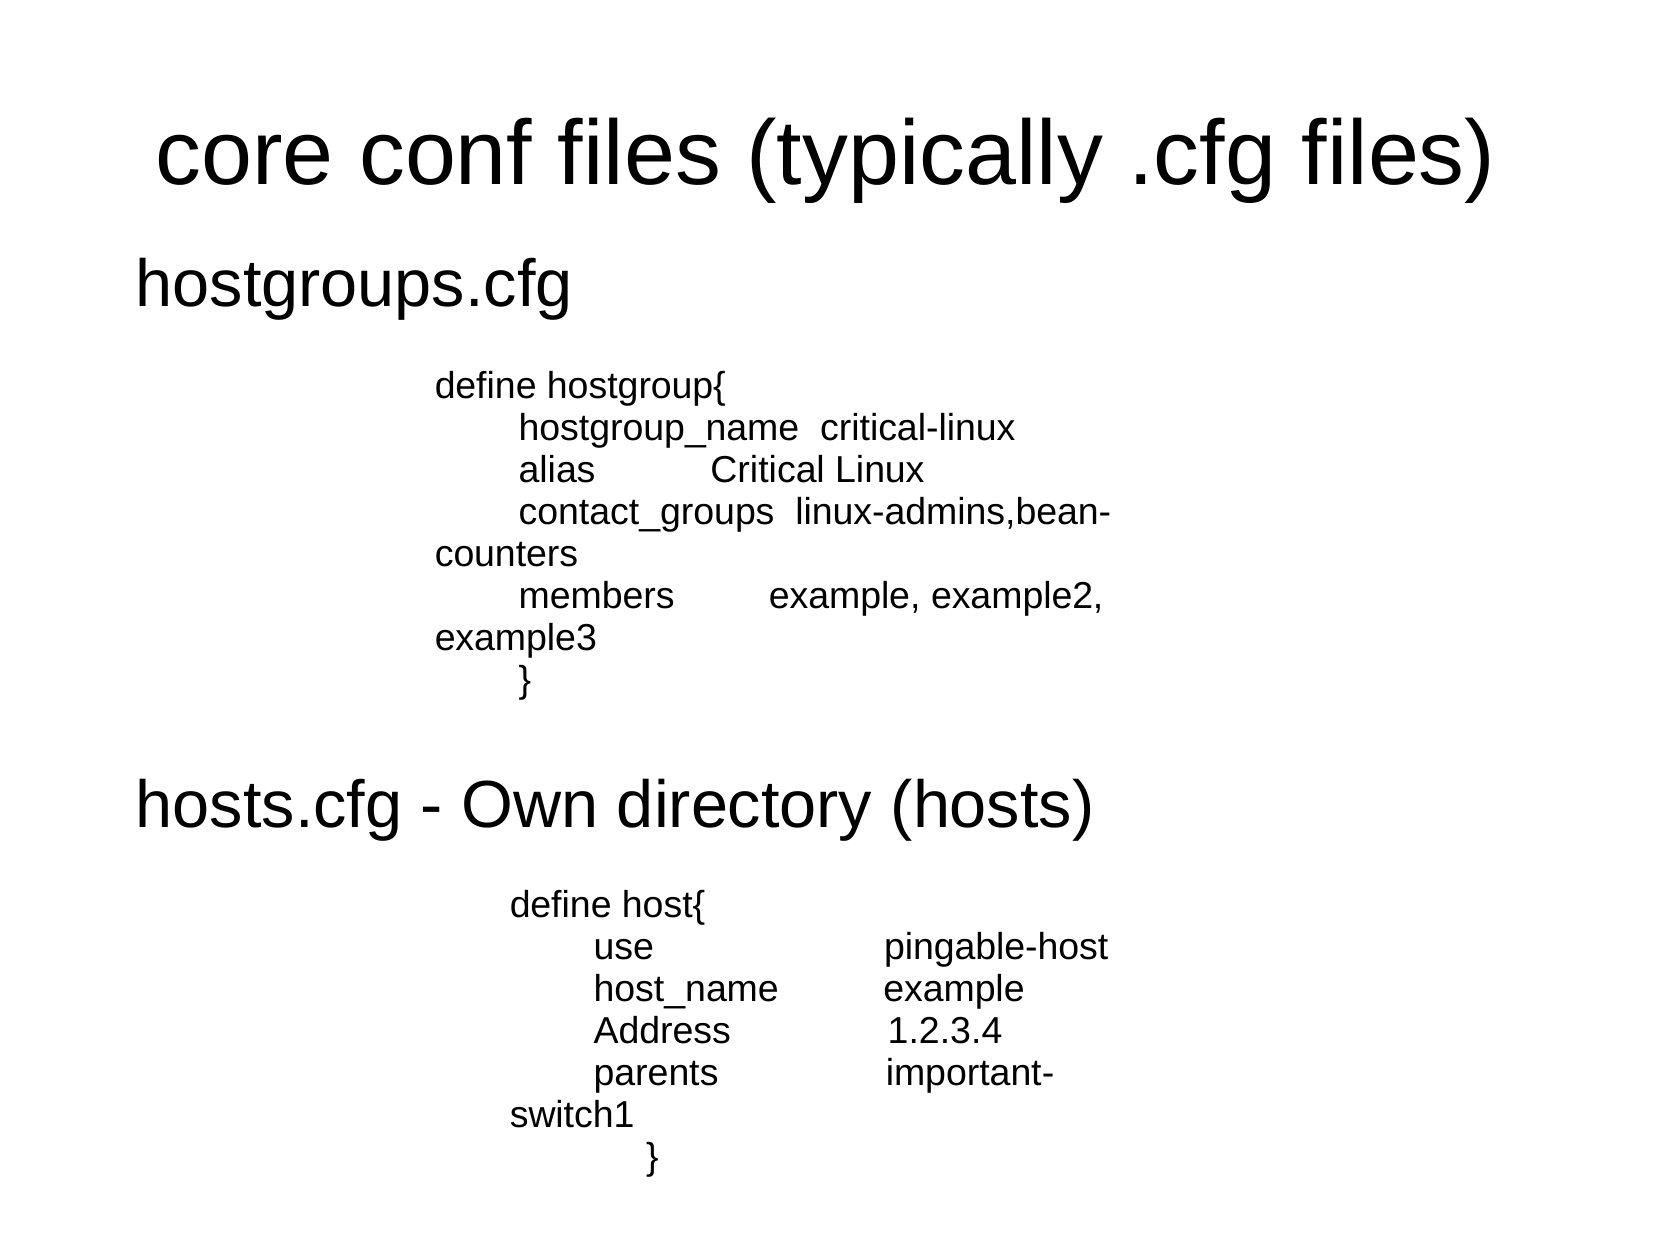

# core conf files (typically .cfg files)
hostgroups.cfg
hosts.cfg - Own directory (hosts)
define hostgroup{
 hostgroup_name critical-linux
 alias Critical Linux
 contact_groups linux-admins,bean-counters
 members example, example2, example3
 }
define host{
 use pingable-host
 host_name example
 Address 1.2.3.4
 parents important-switch1
 }